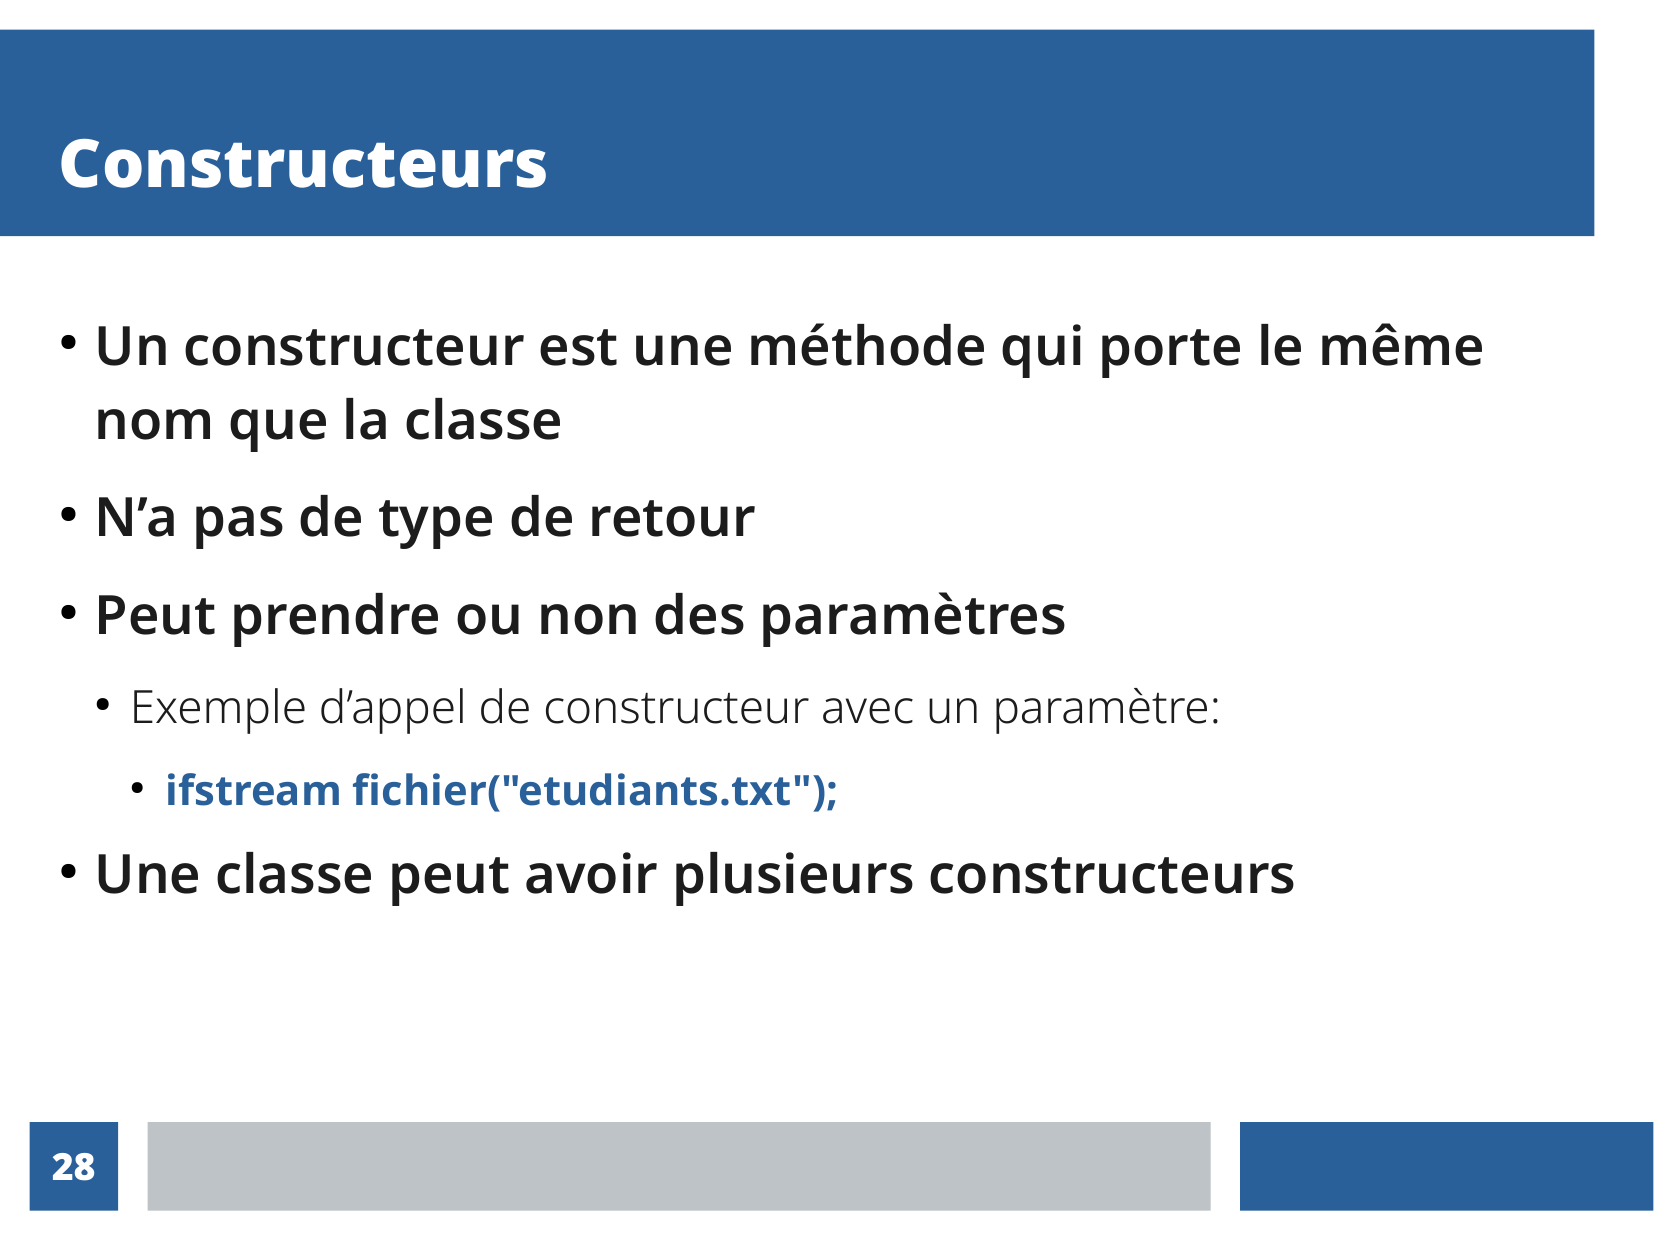

# Constructeurs
Un constructeur est une méthode qui porte le même nom que la classe
N’a pas de type de retour
Peut prendre ou non des paramètres
Exemple d’appel de constructeur avec un paramètre:
ifstream fichier("etudiants.txt");
Une classe peut avoir plusieurs constructeurs
28